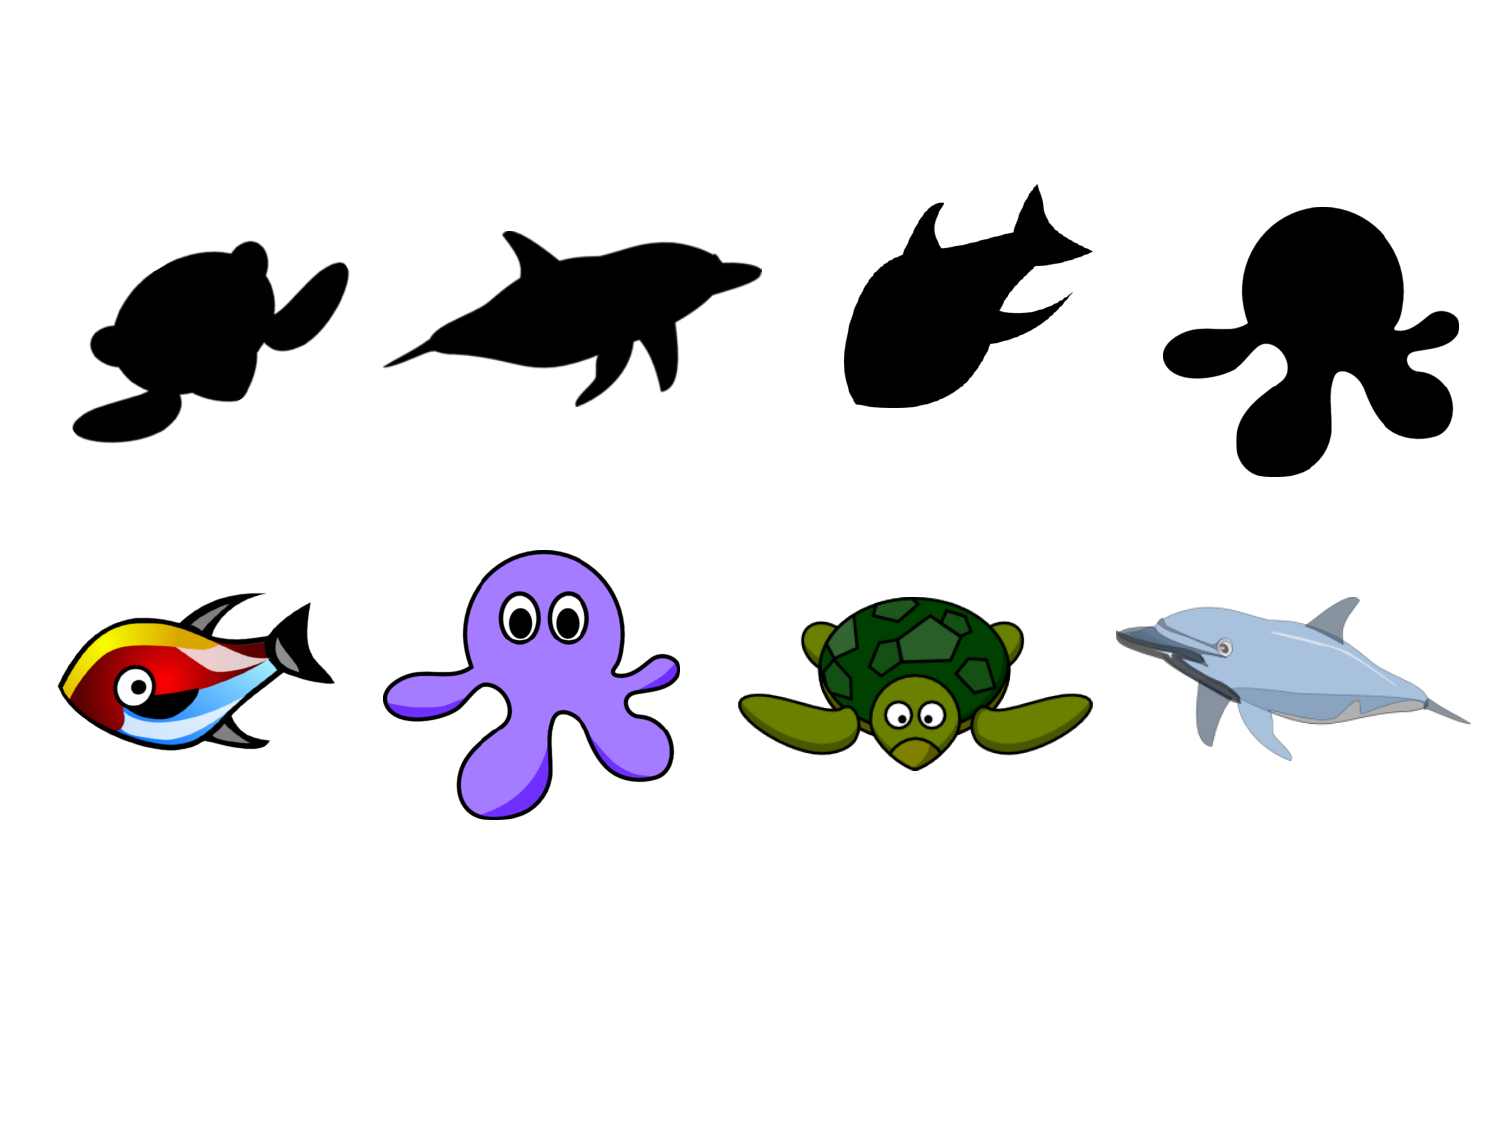

Najděte každému živočichovi jeho stín. Spojte čárou: